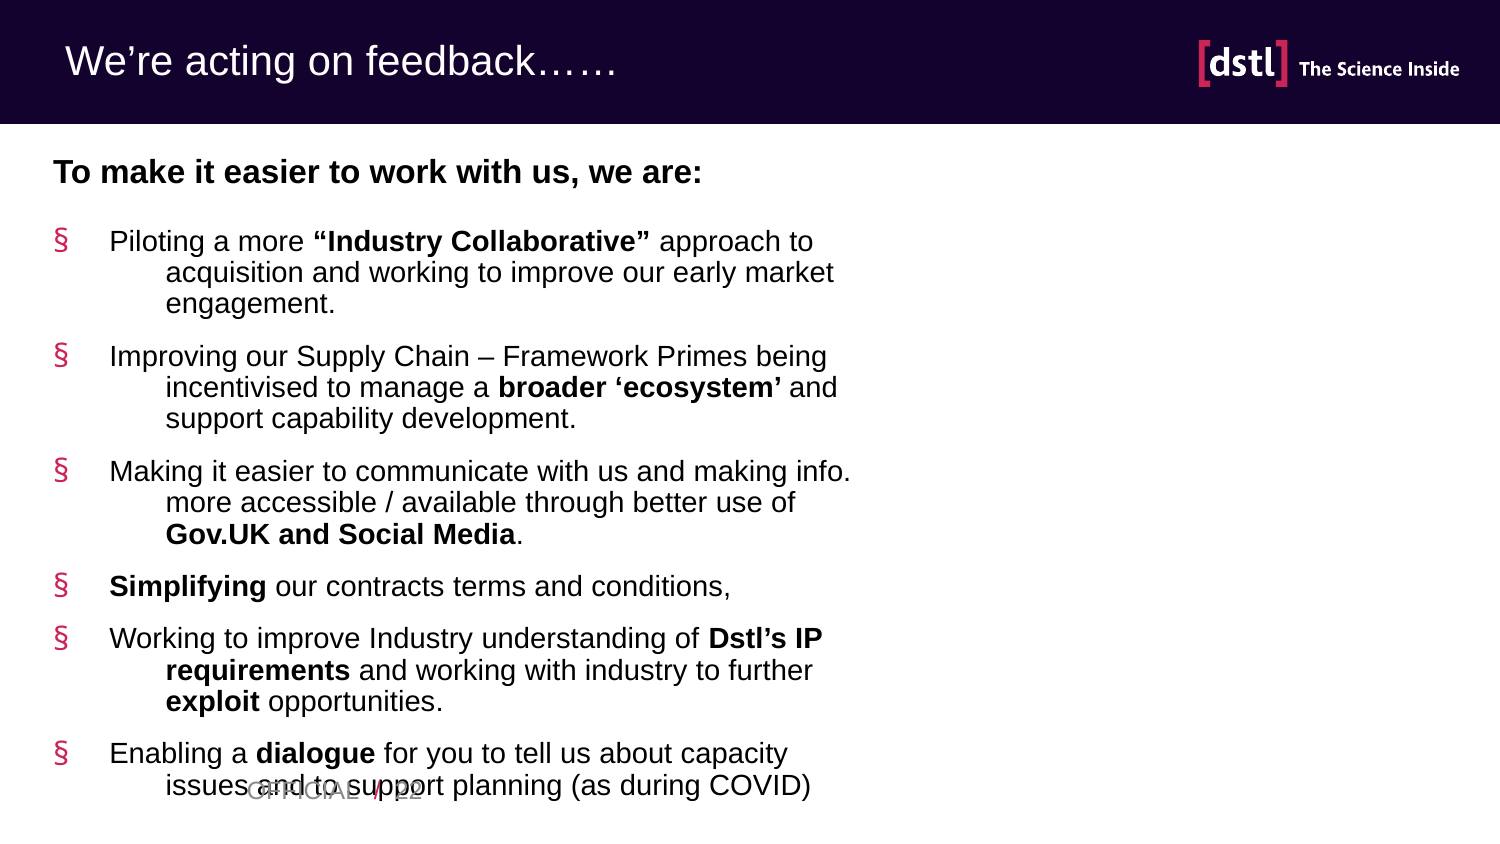

# We’re acting on feedback……
To make it easier to work with us, we are:
Piloting a more “Industry Collaborative” approach to acquisition and working to improve our early market engagement.
Improving our Supply Chain – Framework Primes being incentivised to manage a broader ‘ecosystem’ and support capability development.
Making it easier to communicate with us and making info. more accessible / available through better use of Gov.UK and Social Media.
Simplifying our contracts terms and conditions,
Working to improve Industry understanding of Dstl’s IP requirements and working with industry to further exploit opportunities.
Enabling a dialogue for you to tell us about capacity issues and to support planning (as during COVID)
OFFICIAL /